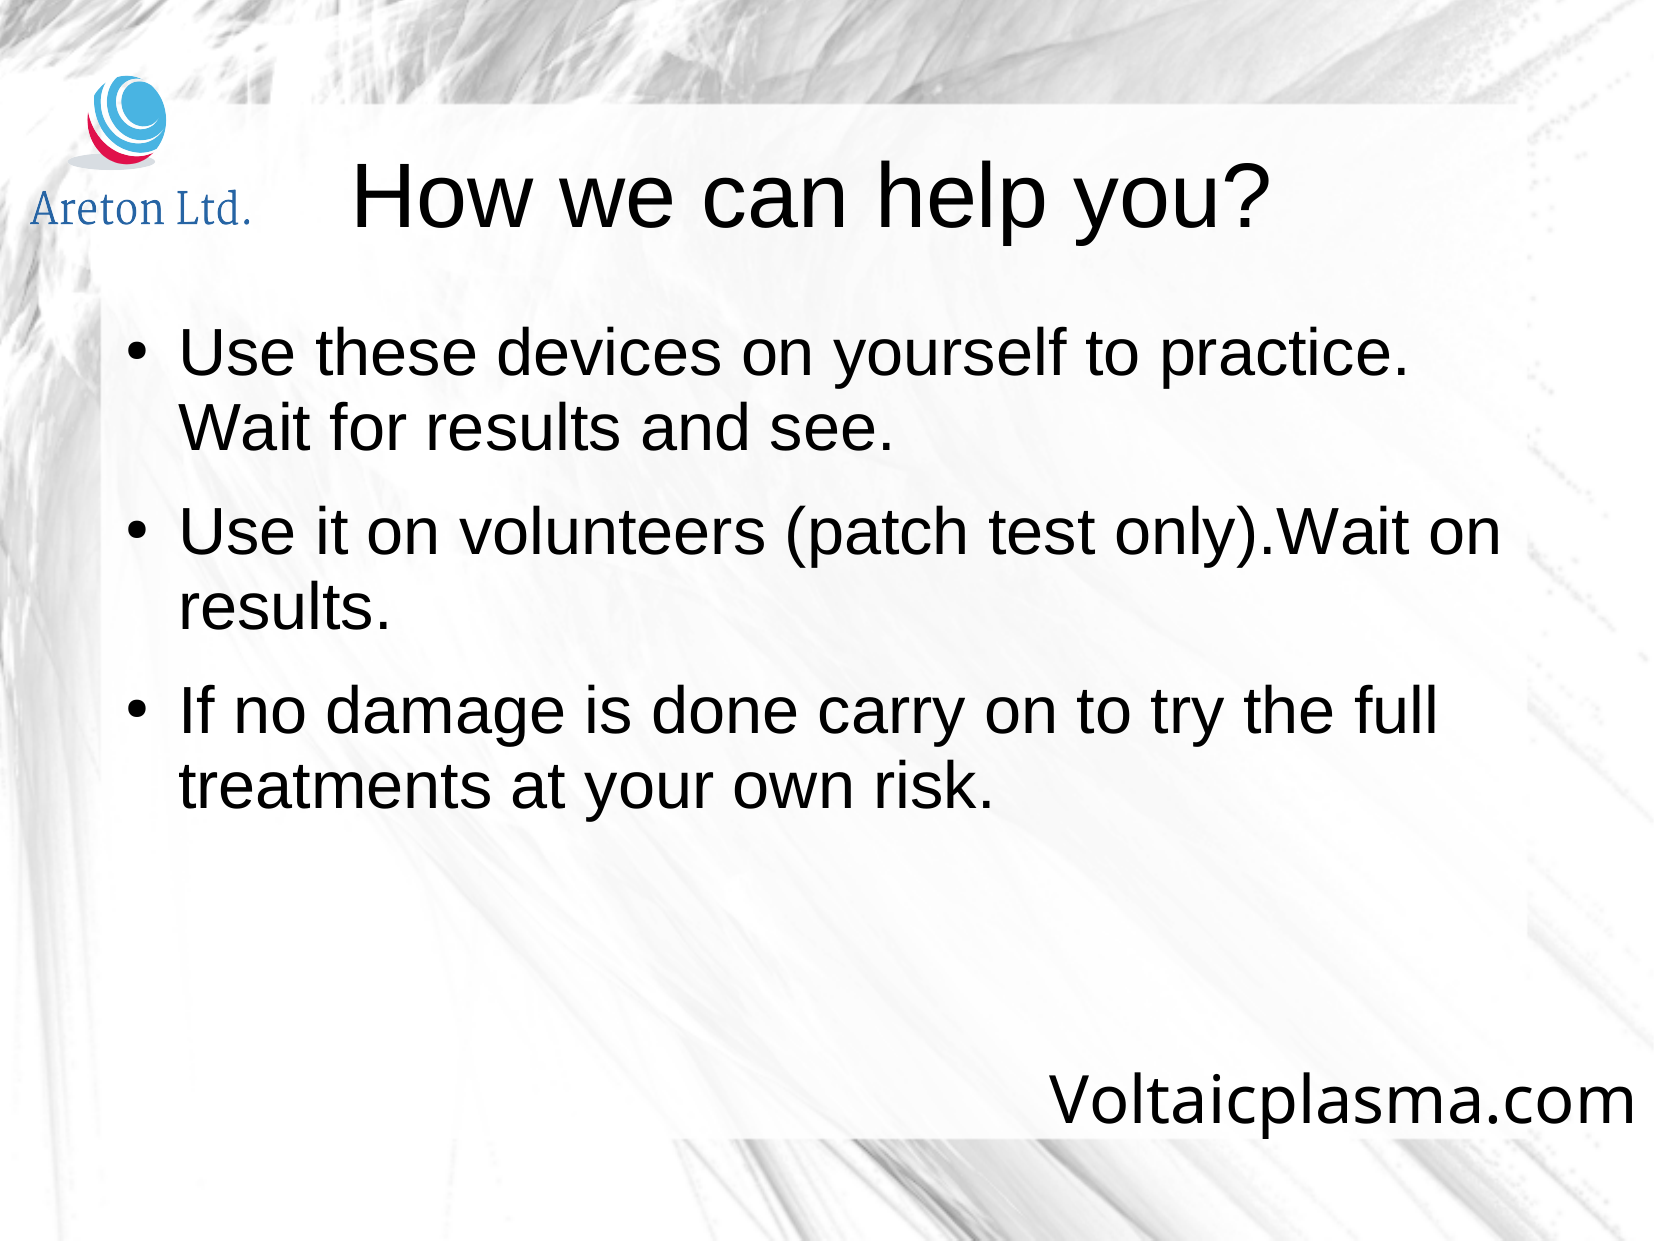

# How we can help you?
Use these devices on yourself to practice. Wait for results and see.
Use it on volunteers (patch test only).Wait on results.
If no damage is done carry on to try the full treatments at your own risk.
Voltaicplasma.com